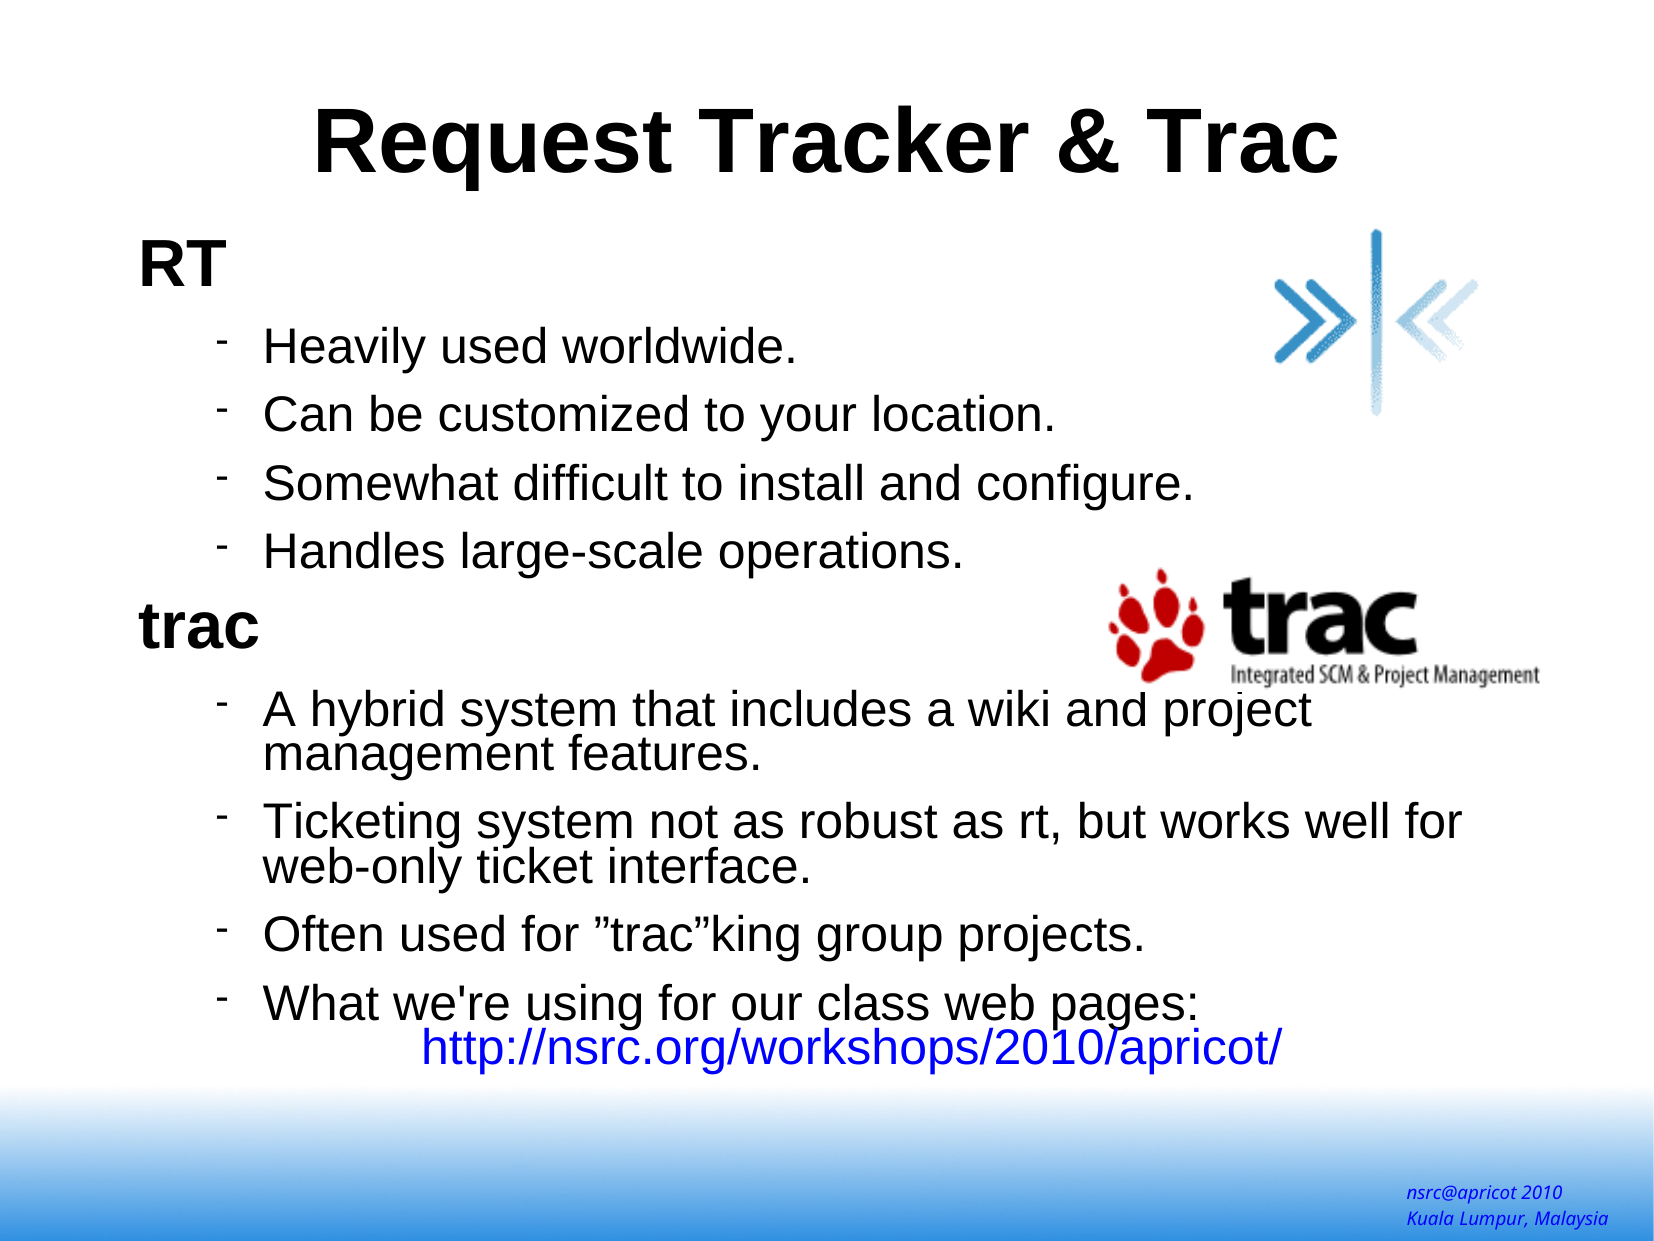

# Request Tracker & Trac
RT
Heavily used worldwide.
Can be customized to your location.
Somewhat difficult to install and configure.
Handles large-scale operations.
trac
A hybrid system that includes a wiki and project management features.
Ticketing system not as robust as rt, but works well for web-only ticket interface.
Often used for ”trac”king group projects.
What we're using for our class web pages:
			http://nsrc.org/workshops/2010/apricot/